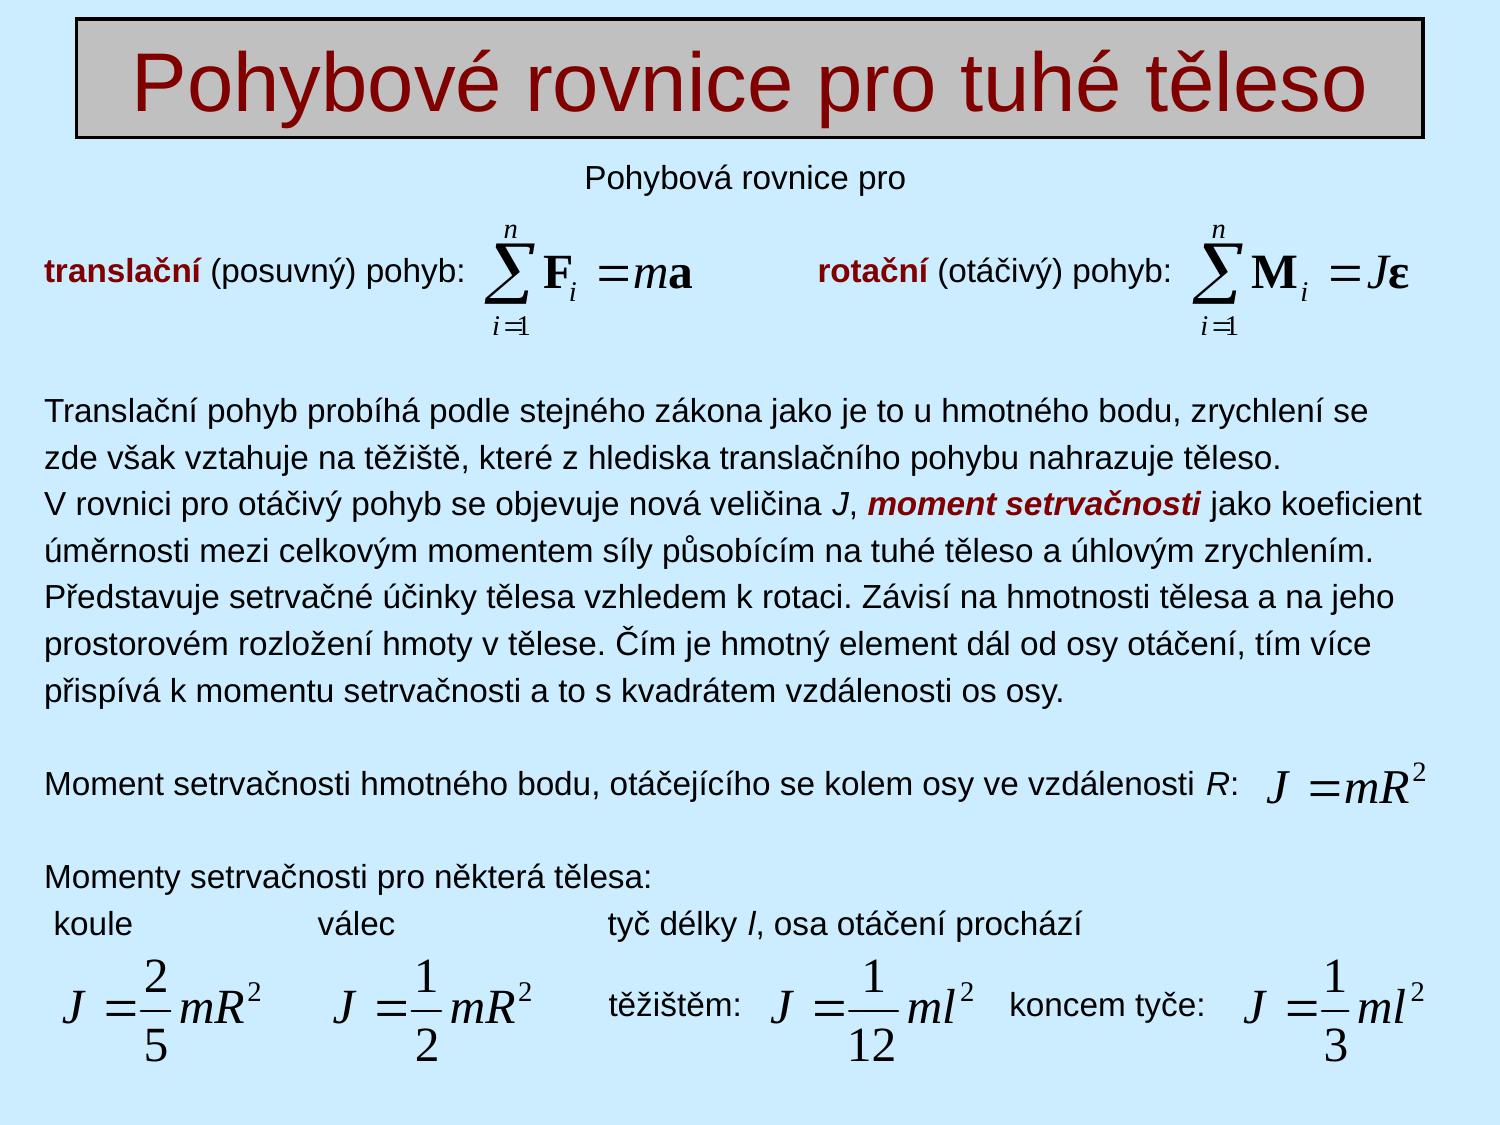

Pohybové rovnice pro tuhé těleso
Pohybová rovnice pro
translační (posuvný) pohyb: rotační (otáčivý) pohyb:
Translační pohyb probíhá podle stejného zákona jako je to u hmotného bodu, zrychlení se
zde však vztahuje na těžiště, které z hlediska translačního pohybu nahrazuje těleso.
V rovnici pro otáčivý pohyb se objevuje nová veličina J, moment setrvačnosti jako koeficient
úměrnosti mezi celkovým momentem síly působícím na tuhé těleso a úhlovým zrychlením.
Představuje setrvačné účinky tělesa vzhledem k rotaci. Závisí na hmotnosti tělesa a na jeho
prostorovém rozložení hmoty v tělese. Čím je hmotný element dál od osy otáčení, tím více
přispívá k momentu setrvačnosti a to s kvadrátem vzdálenosti os osy.
Moment setrvačnosti hmotného bodu, otáčejícího se kolem osy ve vzdálenosti R:
Momenty setrvačnosti pro některá tělesa:
 koule válec tyč délky l, osa otáčení prochází
 těžištěm: koncem tyče: